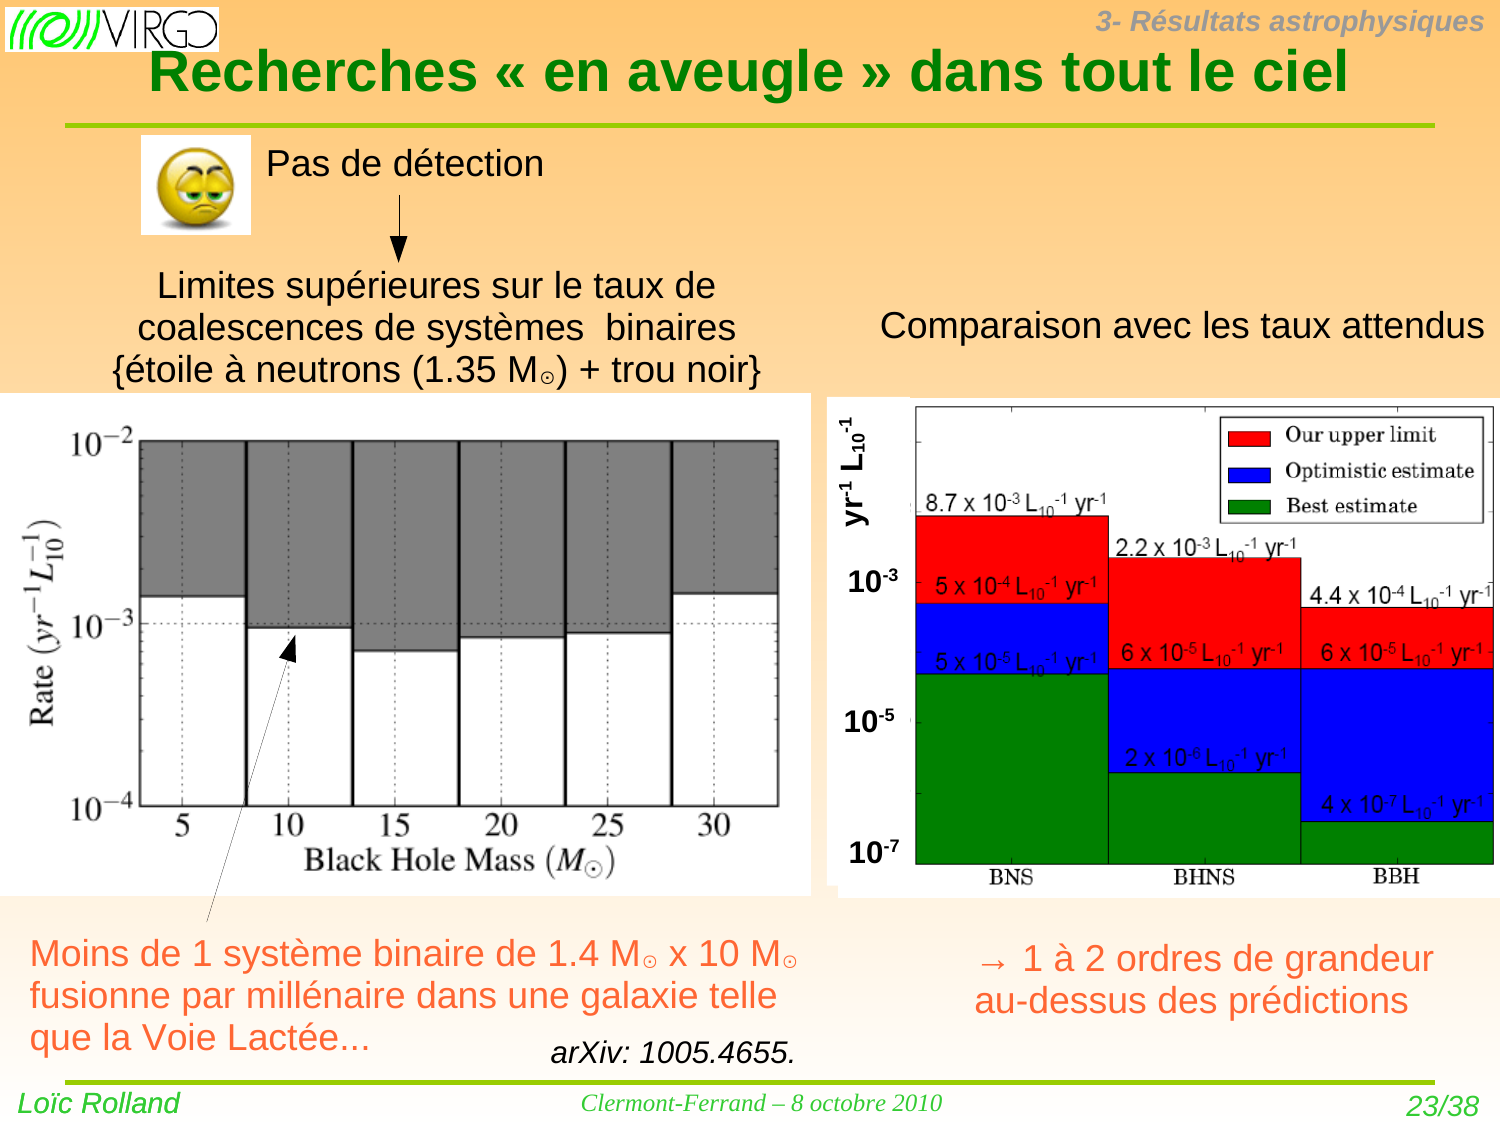

3- Résultats astrophysiques
# Recherches « en aveugle » dans tout le ciel
Pas de détection
Limites supérieures sur le taux de coalescences de systèmes binaires
{étoile à neutrons (1.35 M⊙) + trou noir}
Comparaison avec les taux attendus
10-3
 		 yr-1 L10-1
10-5
10-7
Moins de 1 système binaire de 1.4 M⊙ x 10 M⊙ fusionne par millénaire dans une galaxie telle que la Voie Lactée...
→ 1 à 2 ordres de grandeur
au-dessus des prédictions
arXiv: 1005.4655.
23